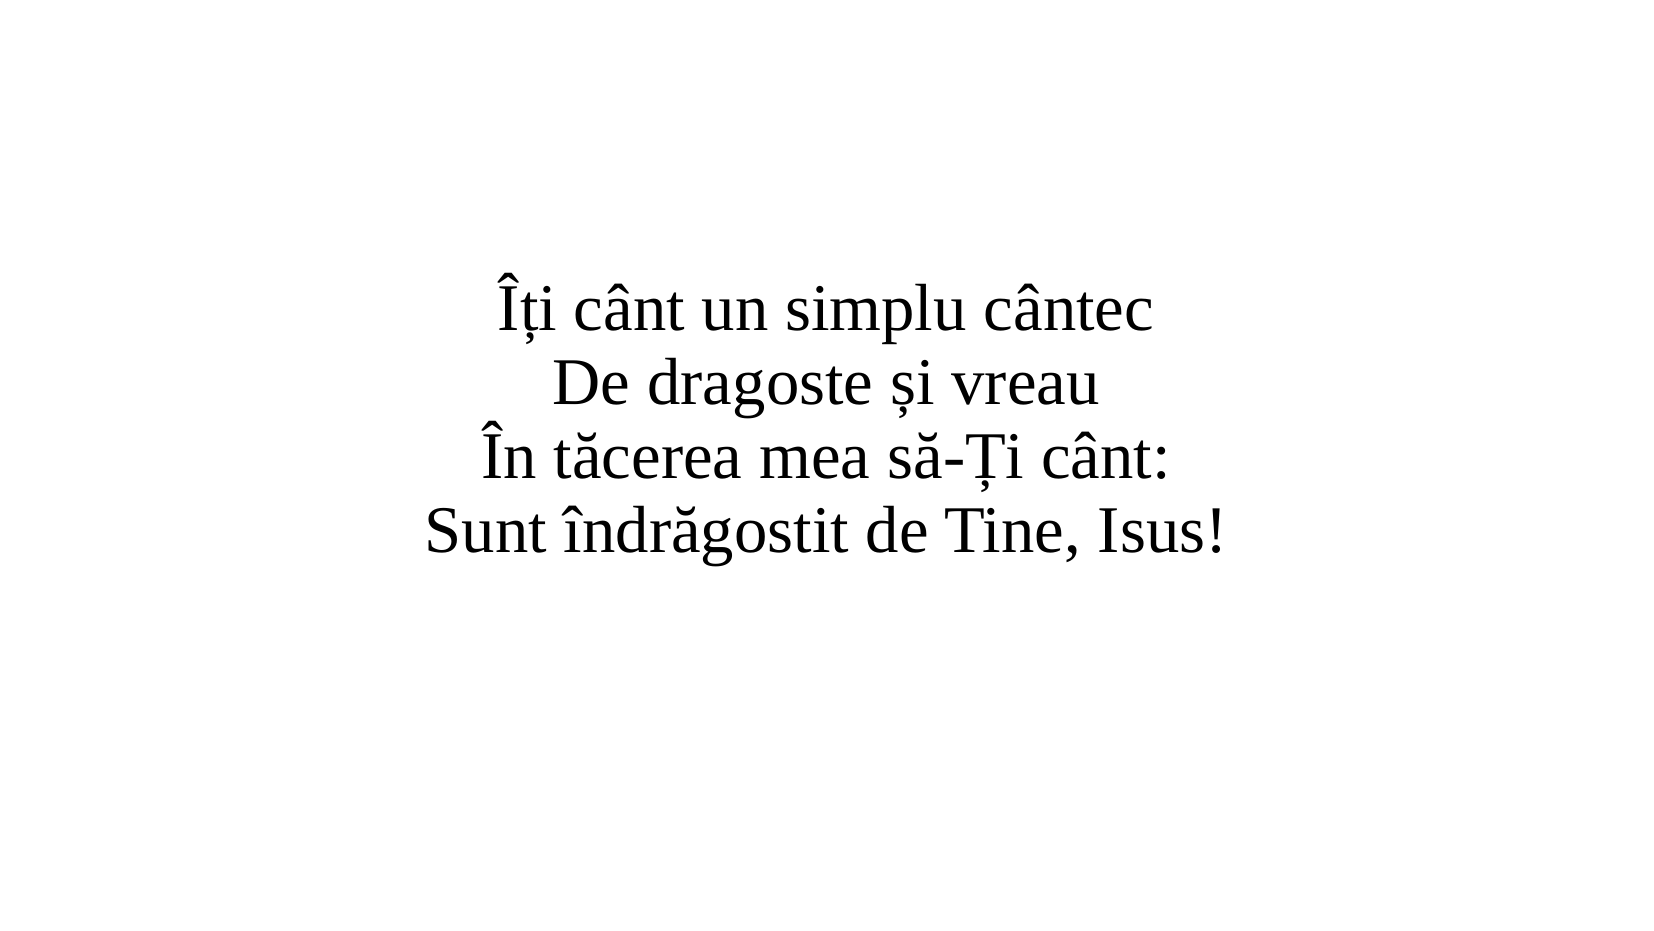

# Îți cânt un simplu cântec
De dragoste și vreau
În tăcerea mea să-Ți cânt:
Sunt îndrăgostit de Tine, Isus!